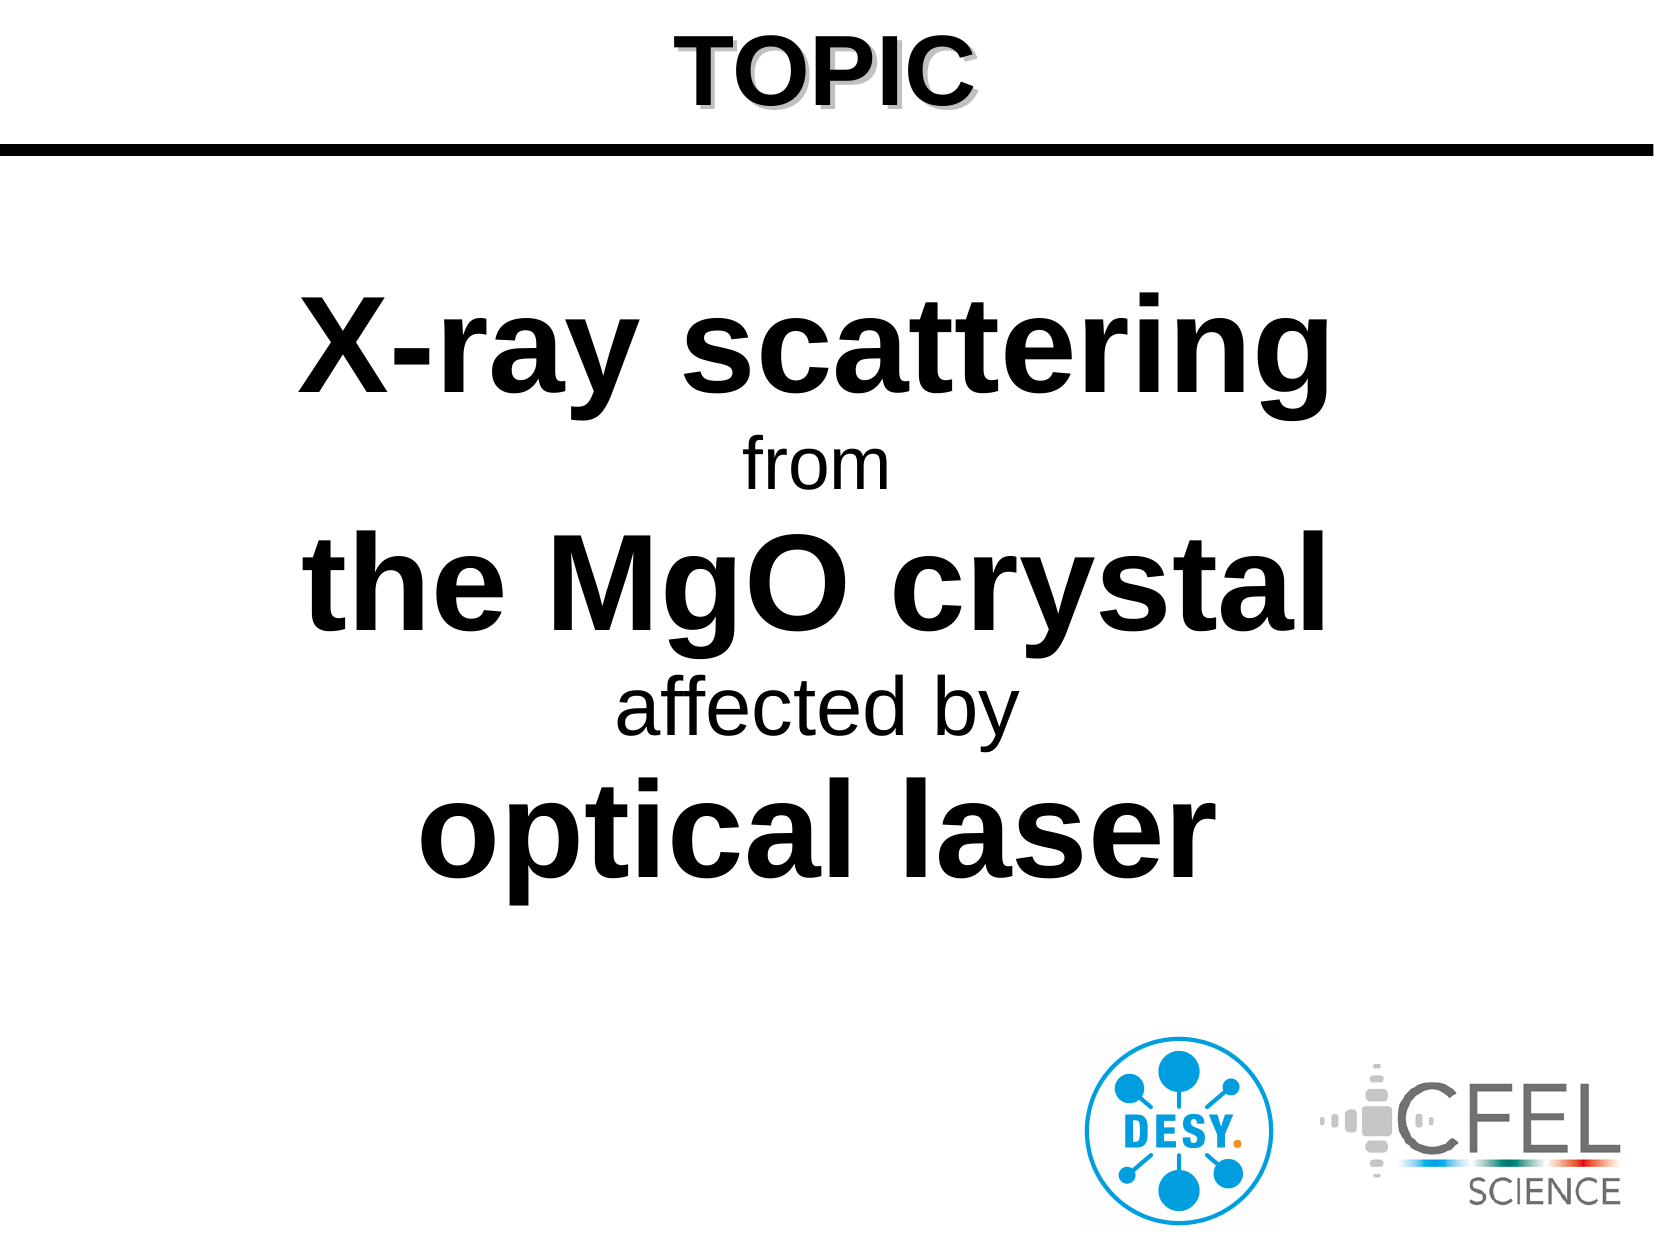

TOPIC
# X-ray scattering from the MgO crystal affected by optical laser